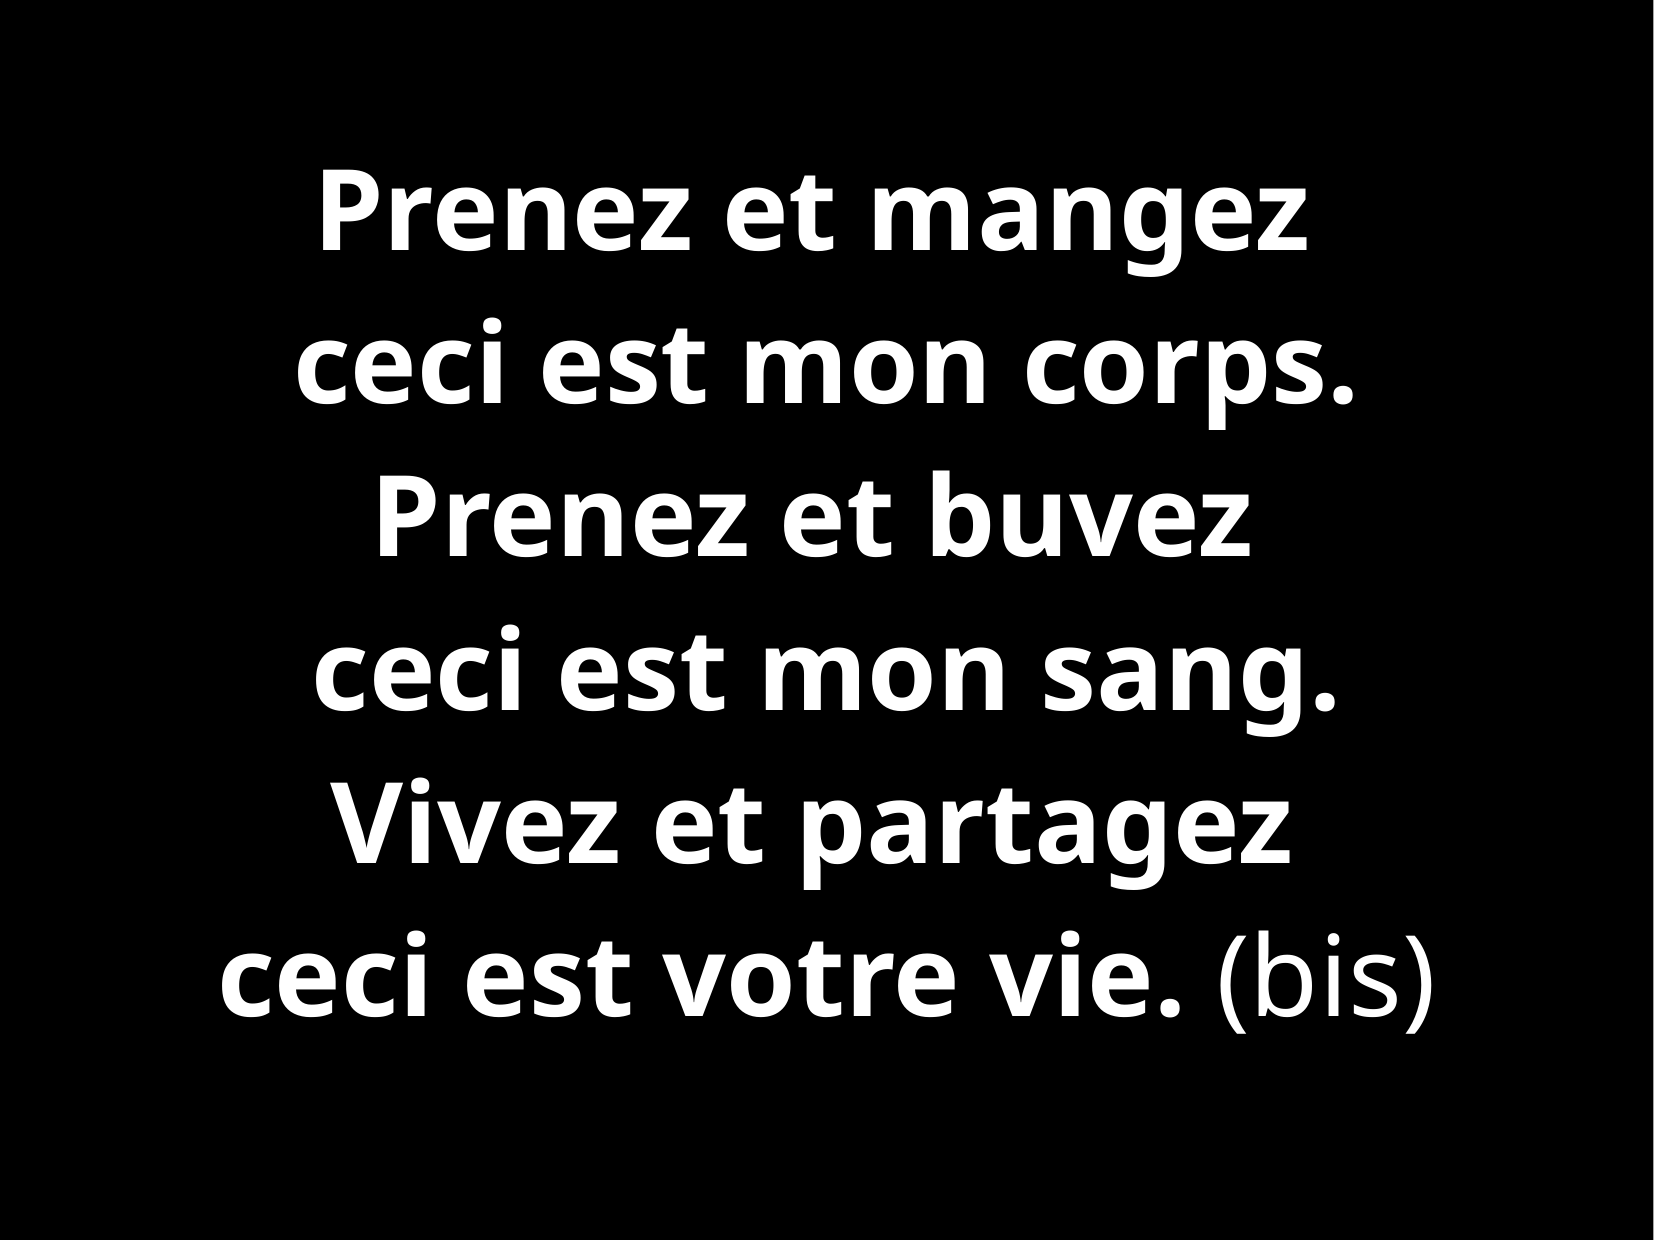

# Prenez et mangez
ceci est mon corps.
Prenez et buvez
ceci est mon sang.
Vivez et partagez
ceci est votre vie. (bis)